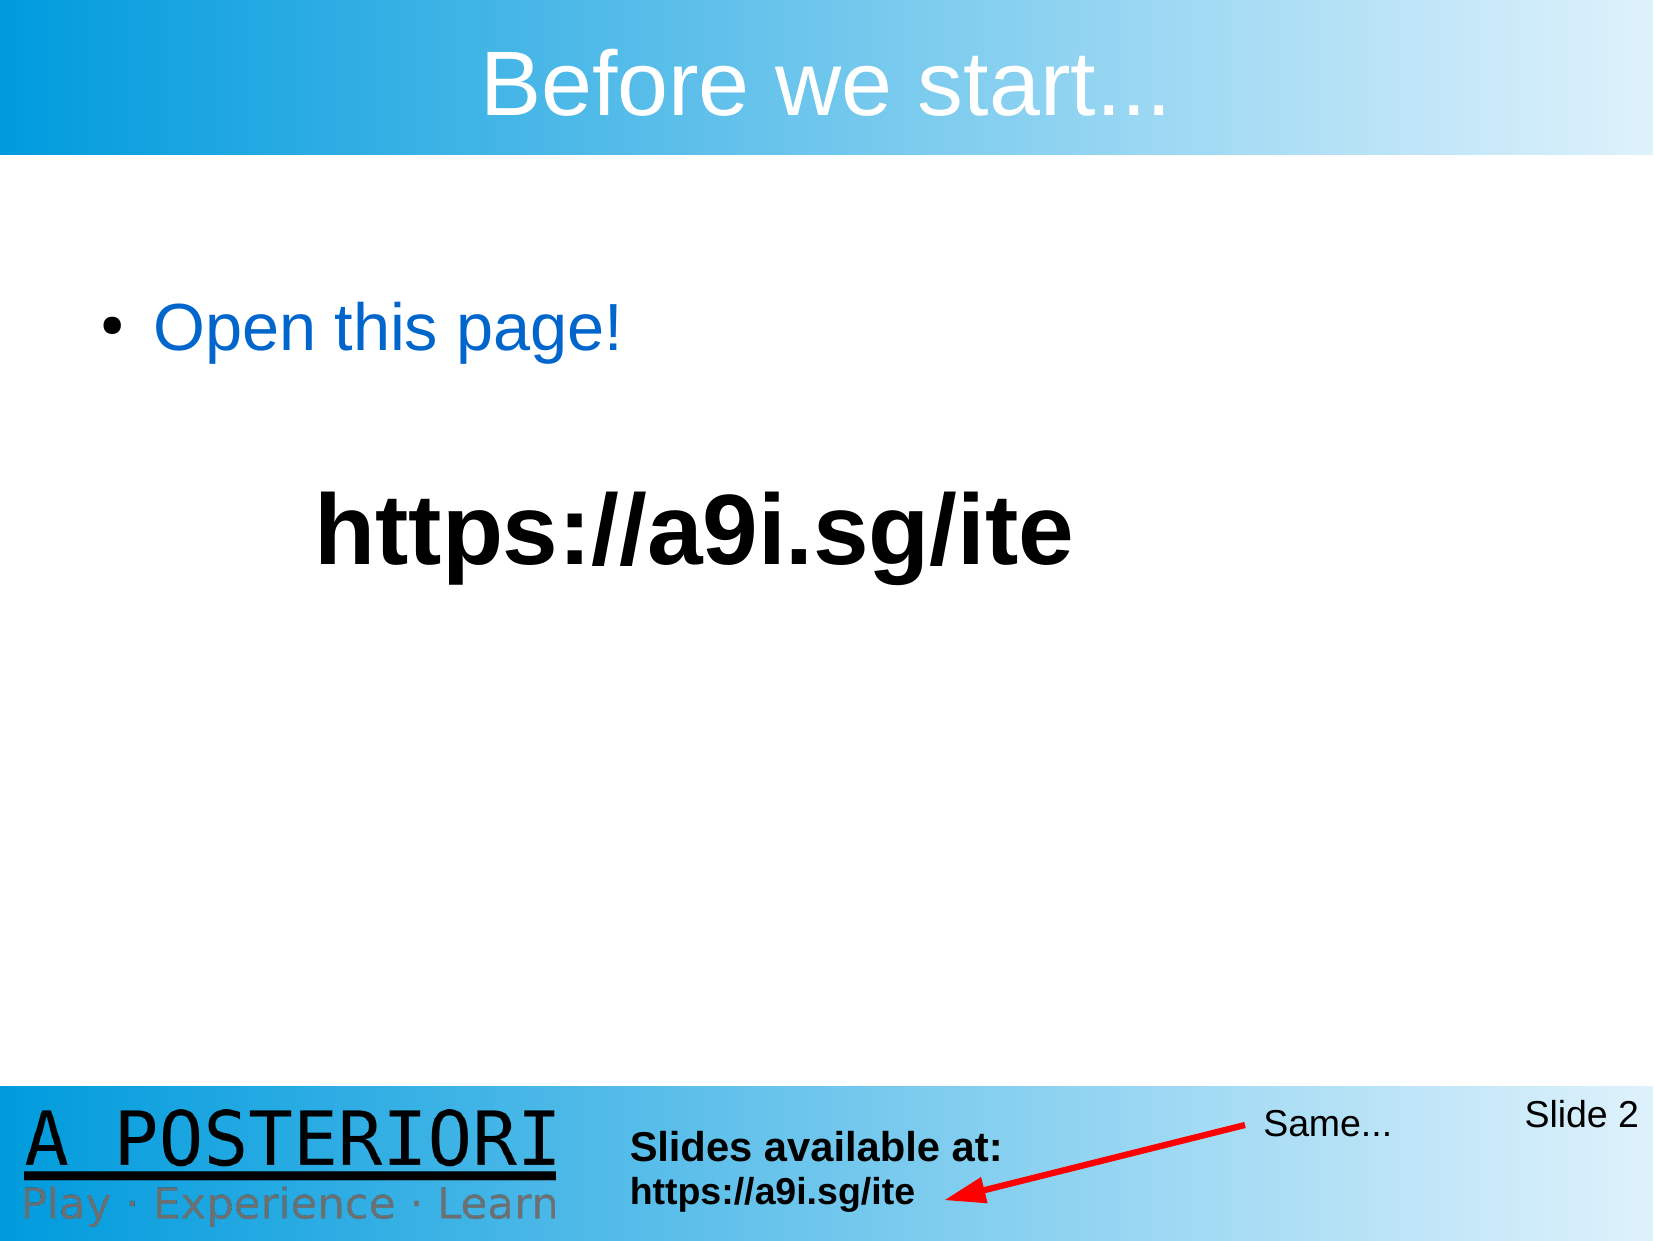

# Before we start...
Open this page!
https://a9i.sg/ite
Same...